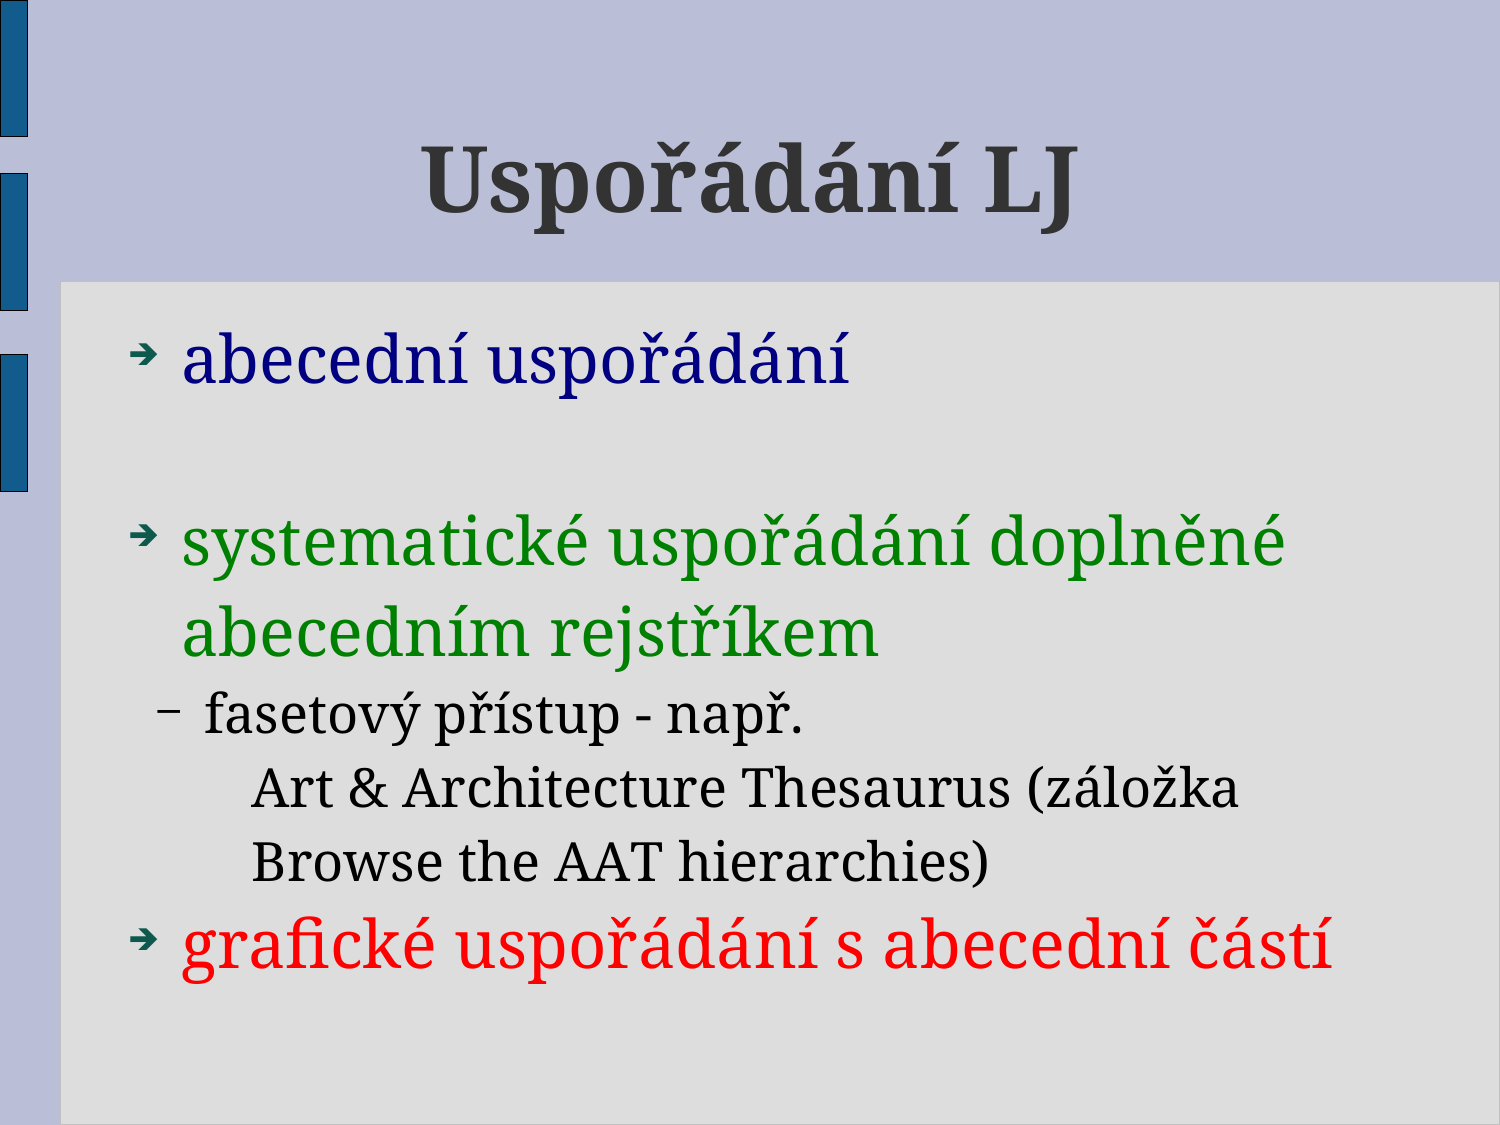

# Uspořádání LJ
abecední uspořádání
systematické uspořádání doplněné abecedním rejstříkem
fasetový přístup - např. Art & Architecture Thesaurus (záložka Browse the AAT hierarchies)
grafické uspořádání s abecední částí